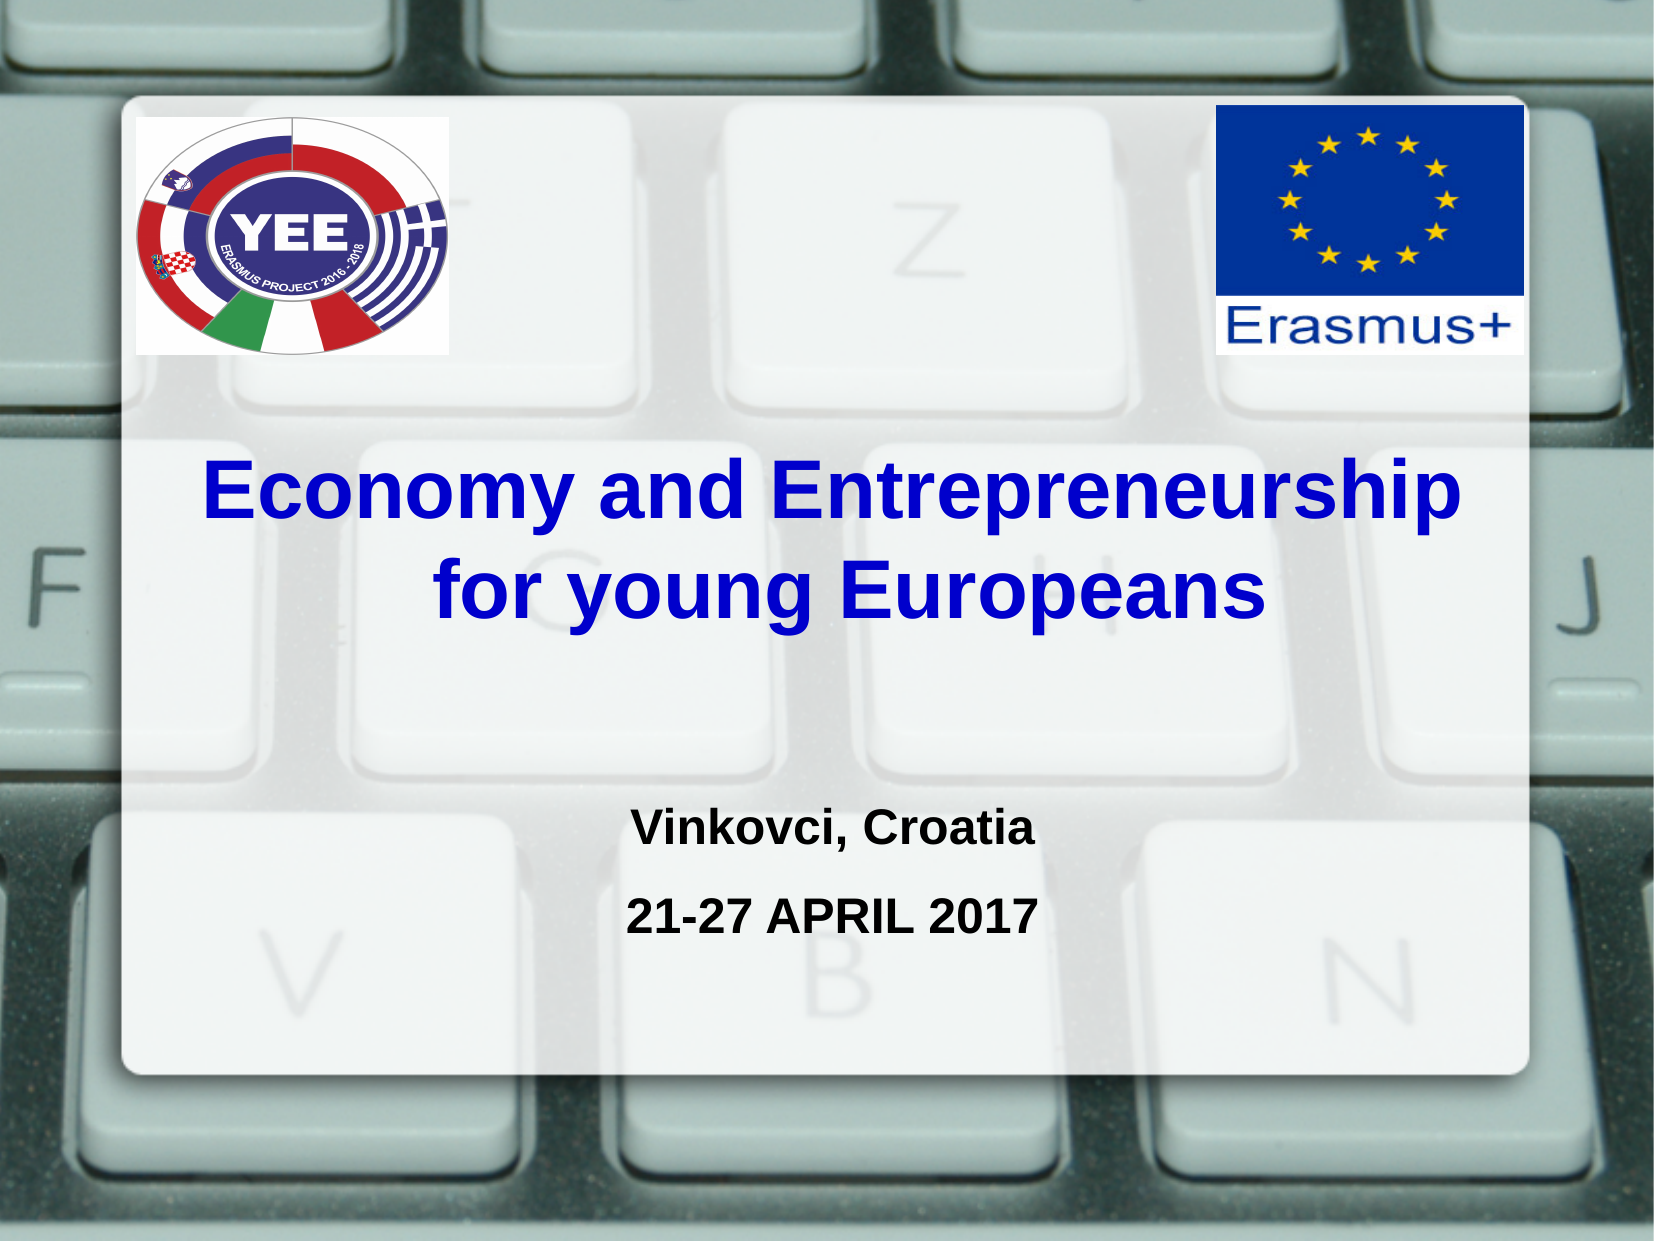

# Economy and Entrepreneurship for young Europeans
Vinkovci, Croatia
21-27 APRIL 2017